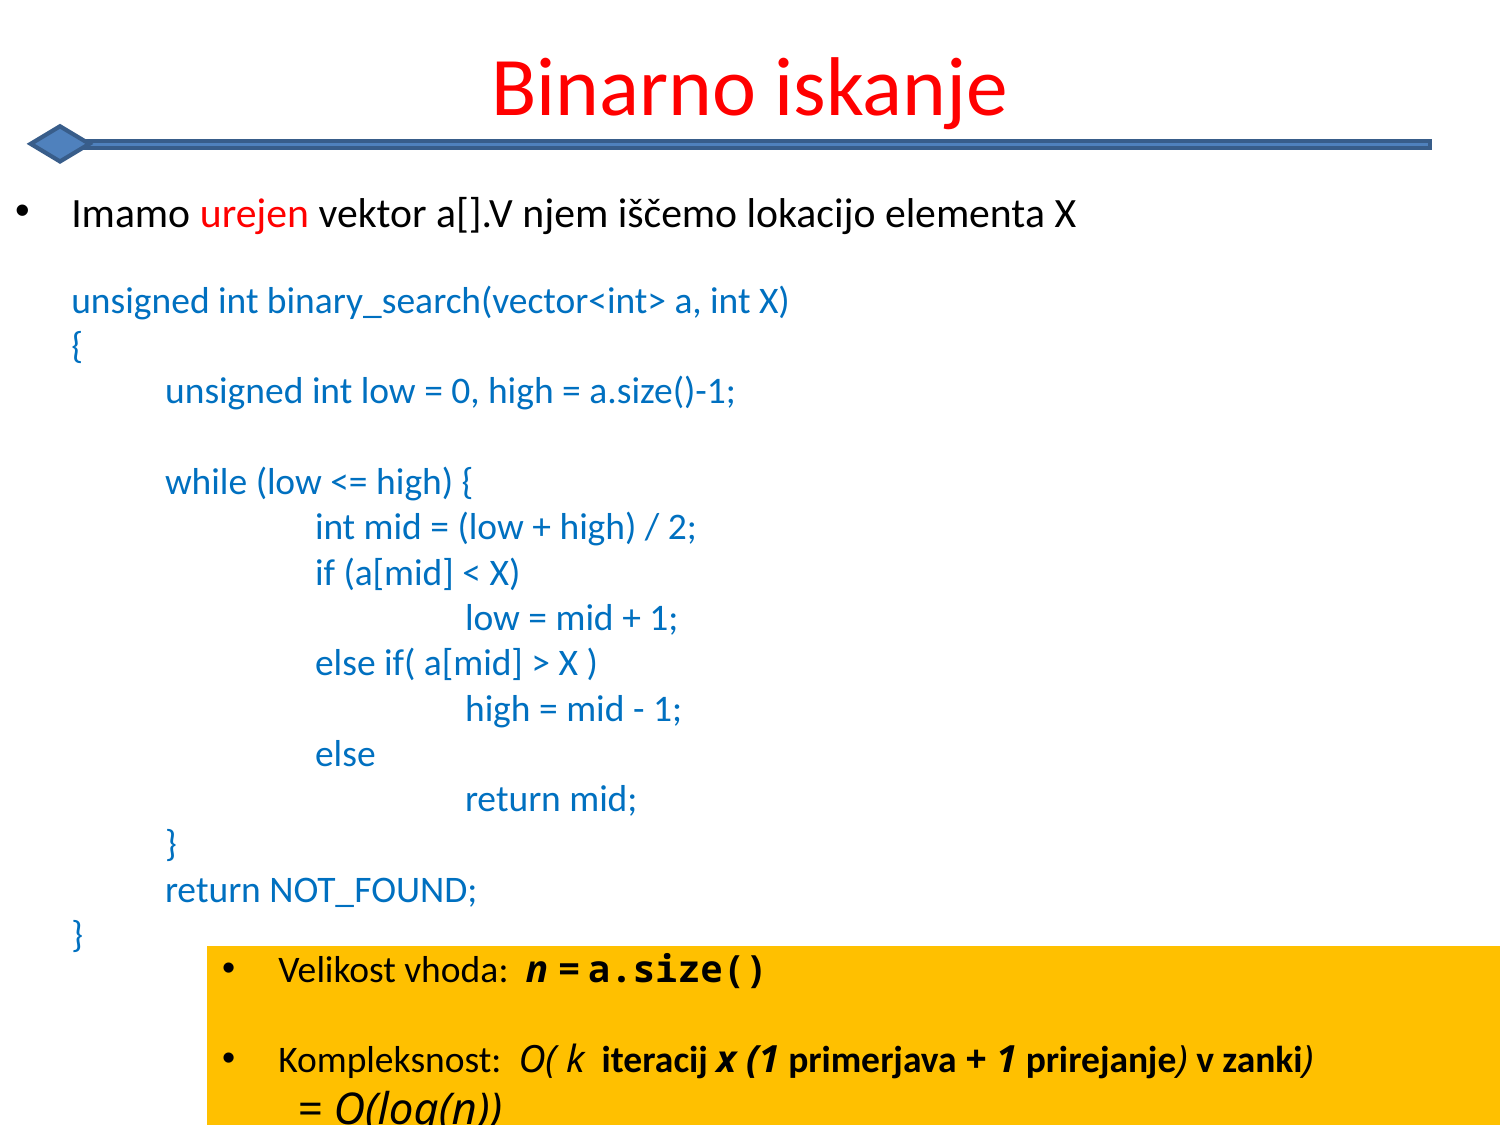

# Binarno iskanje
Imamo urejen vektor a[].V njem iščemo lokacijo elementa X
	unsigned int binary_search(vector<int> a, int X)
	{
		unsigned int low = 0, high = a.size()-1;
		while (low <= high) {
			int mid = (low + high) / 2;
			if (a[mid] < X)
				low = mid + 1;
			else if( a[mid] > X )
				high = mid - 1;
			else
				return mid;
		}
		return NOT_FOUND;
	}
Velikost vhoda: n = a.size()
Kompleksnost: O( k iteracij x (1 primerjava + 1 prirejanje) v zanki)
= O(log(n))